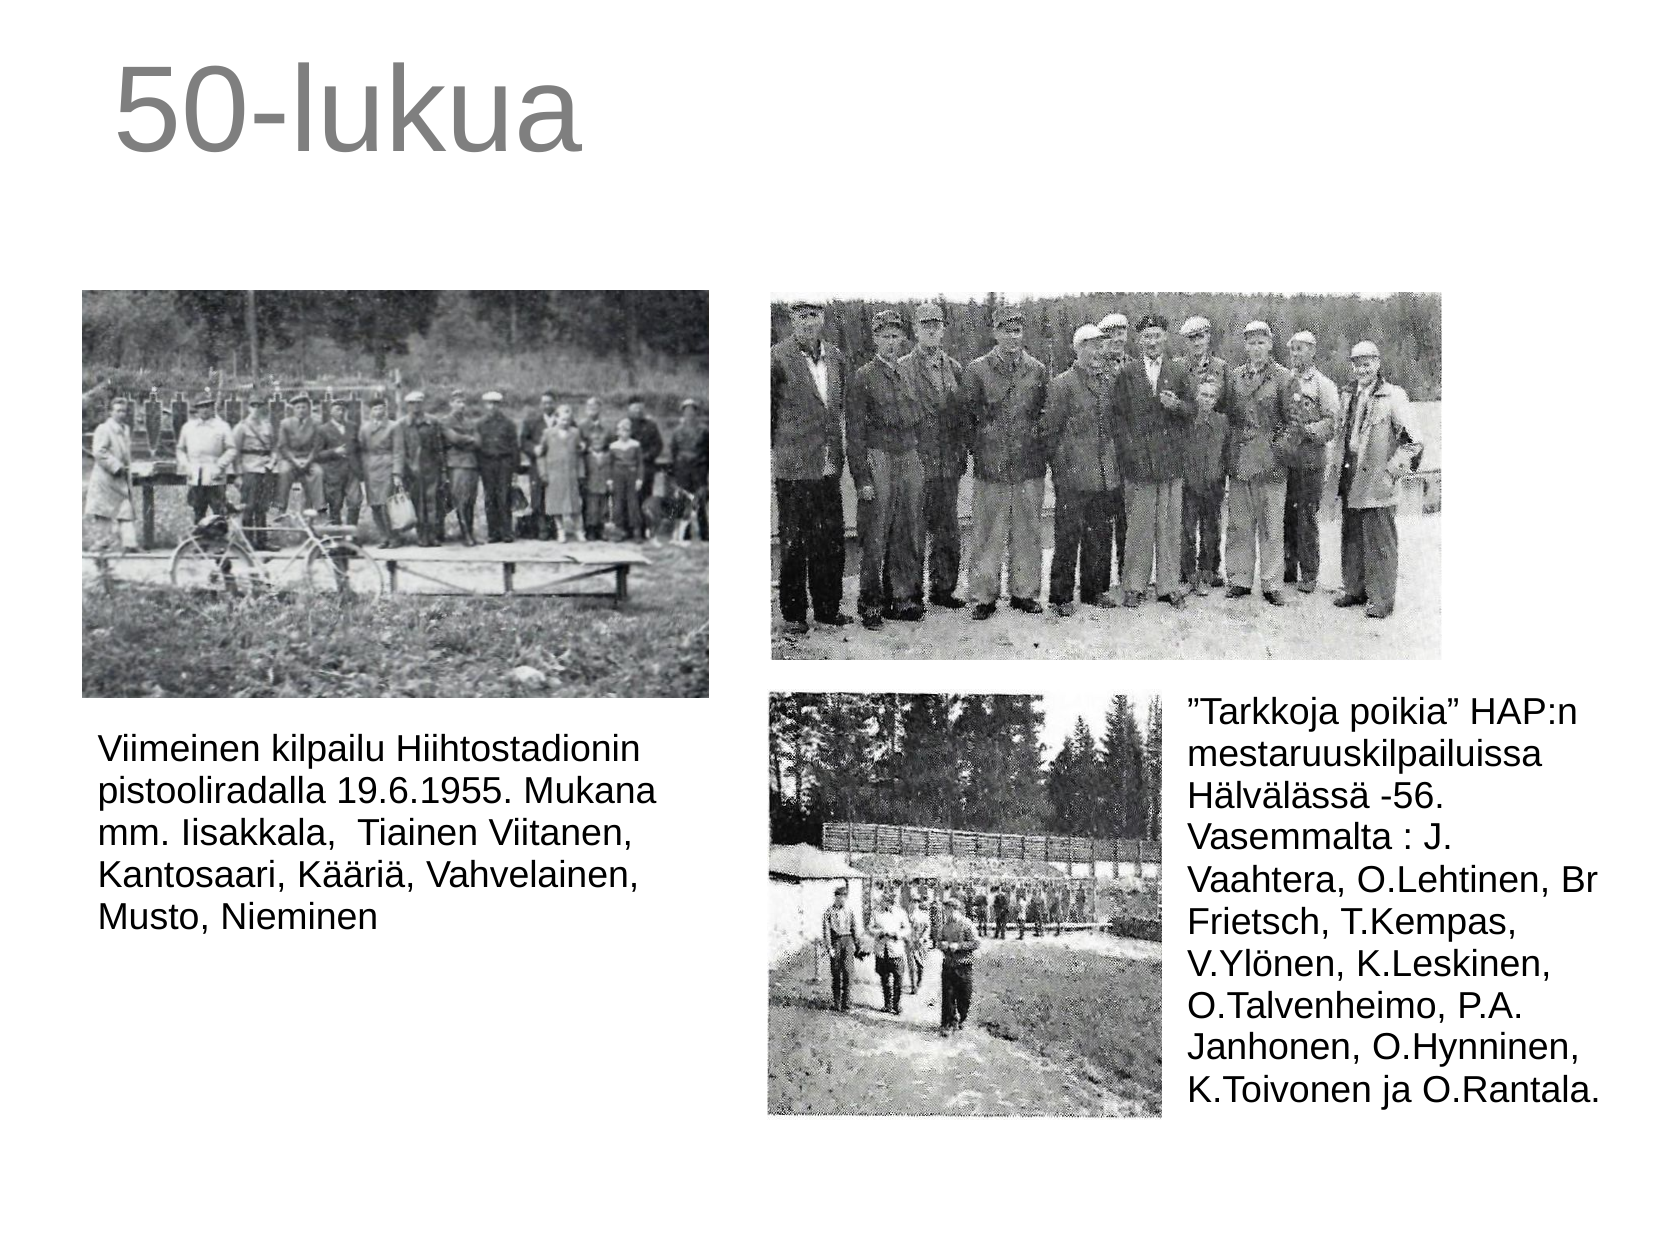

50-lukua
#
”Tarkkoja poikia” HAP:n mestaruuskilpailuissa Hälvälässä -56. Vasemmalta : J. Vaahtera, O.Lehtinen, Br Frietsch, T.Kempas, V.Ylönen, K.Leskinen, O.Talvenheimo, P.A. Janhonen, O.Hynninen, K.Toivonen ja O.Rantala.
Viimeinen kilpailu Hiihtostadionin pistooliradalla 19.6.1955. Mukana mm. Iisakkala, Tiainen Viitanen, Kantosaari, Kääriä, Vahvelainen, Musto, Nieminen